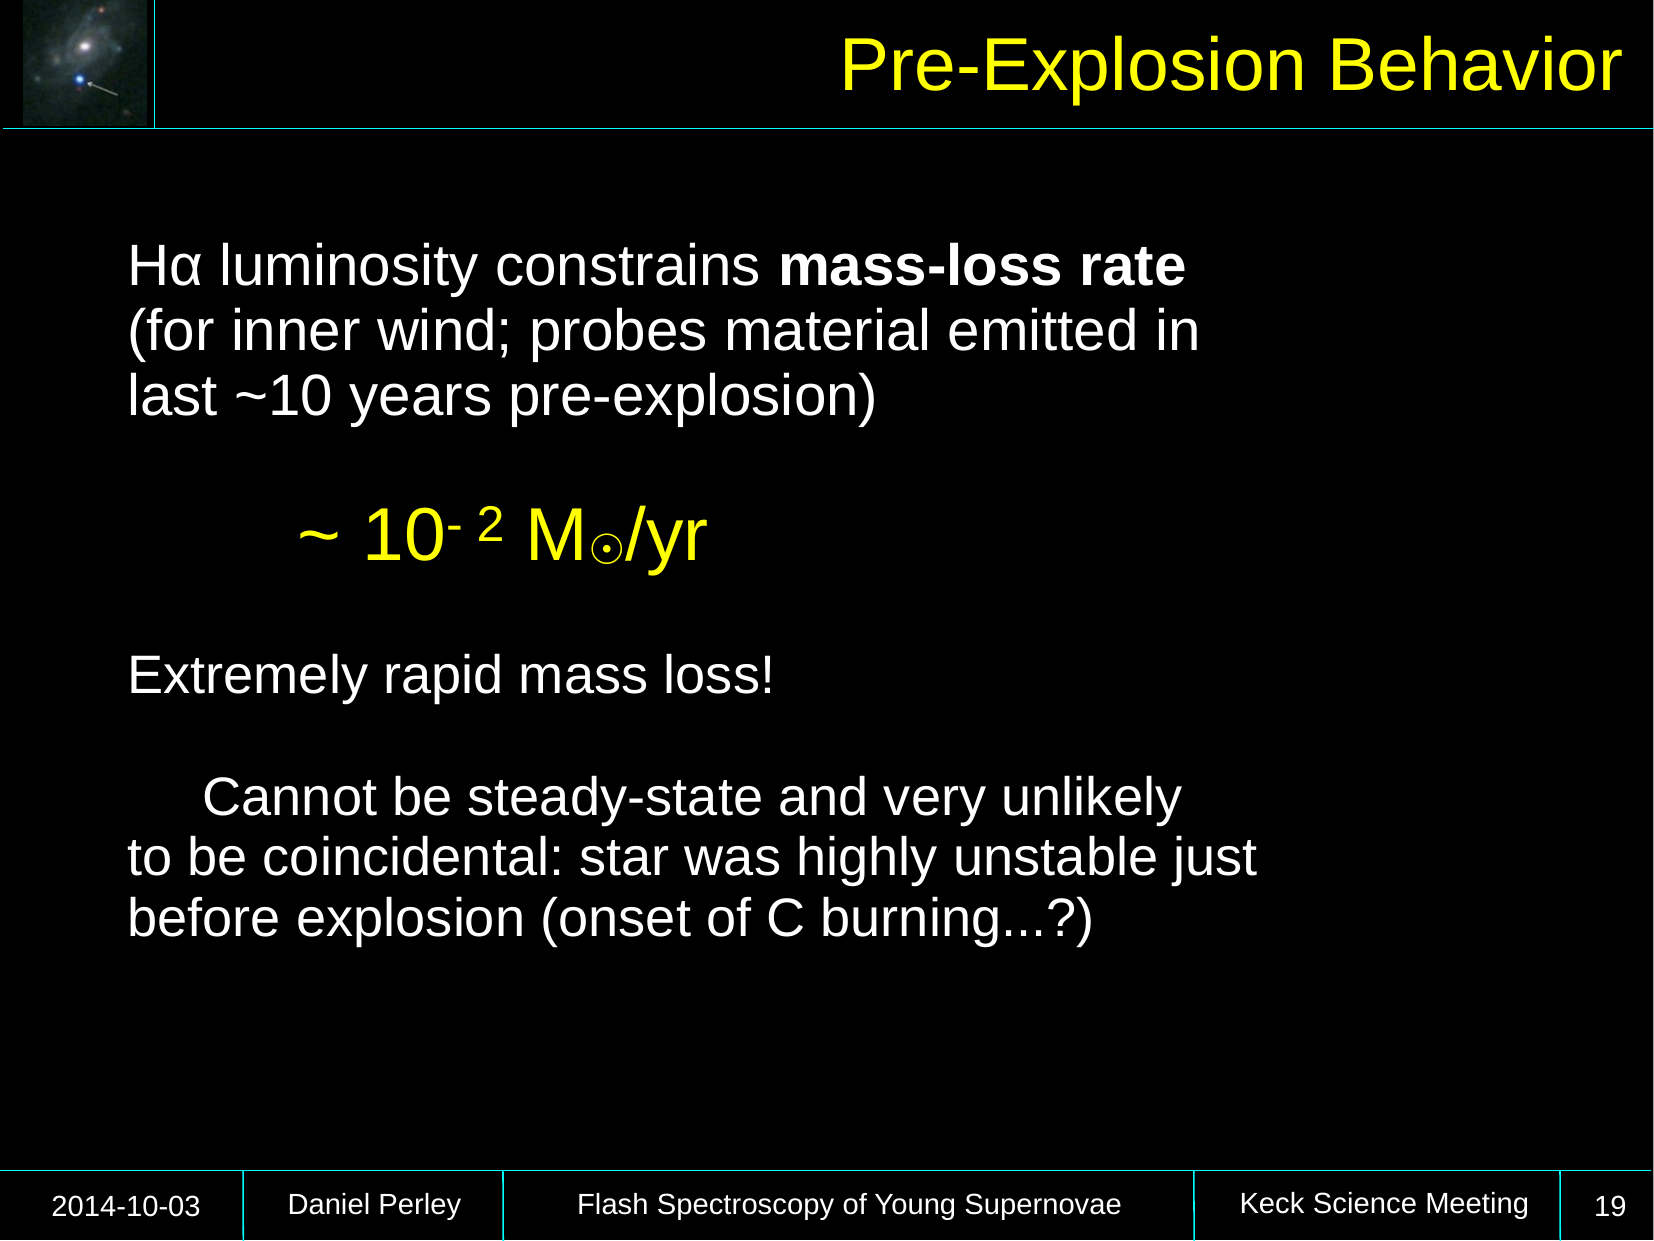

# Pre-Explosion Behavior
Hα luminosity constrains mass-loss rate
(for inner wind; probes material emitted in last ~10 years pre-explosion)
		 ~ 10- 2 M☉/yr
Extremely rapid mass loss!
	Cannot be steady-state and very unlikely
to be coincidental: star was highly unstable just before explosion (onset of C burning...?)
2014-10-03
19